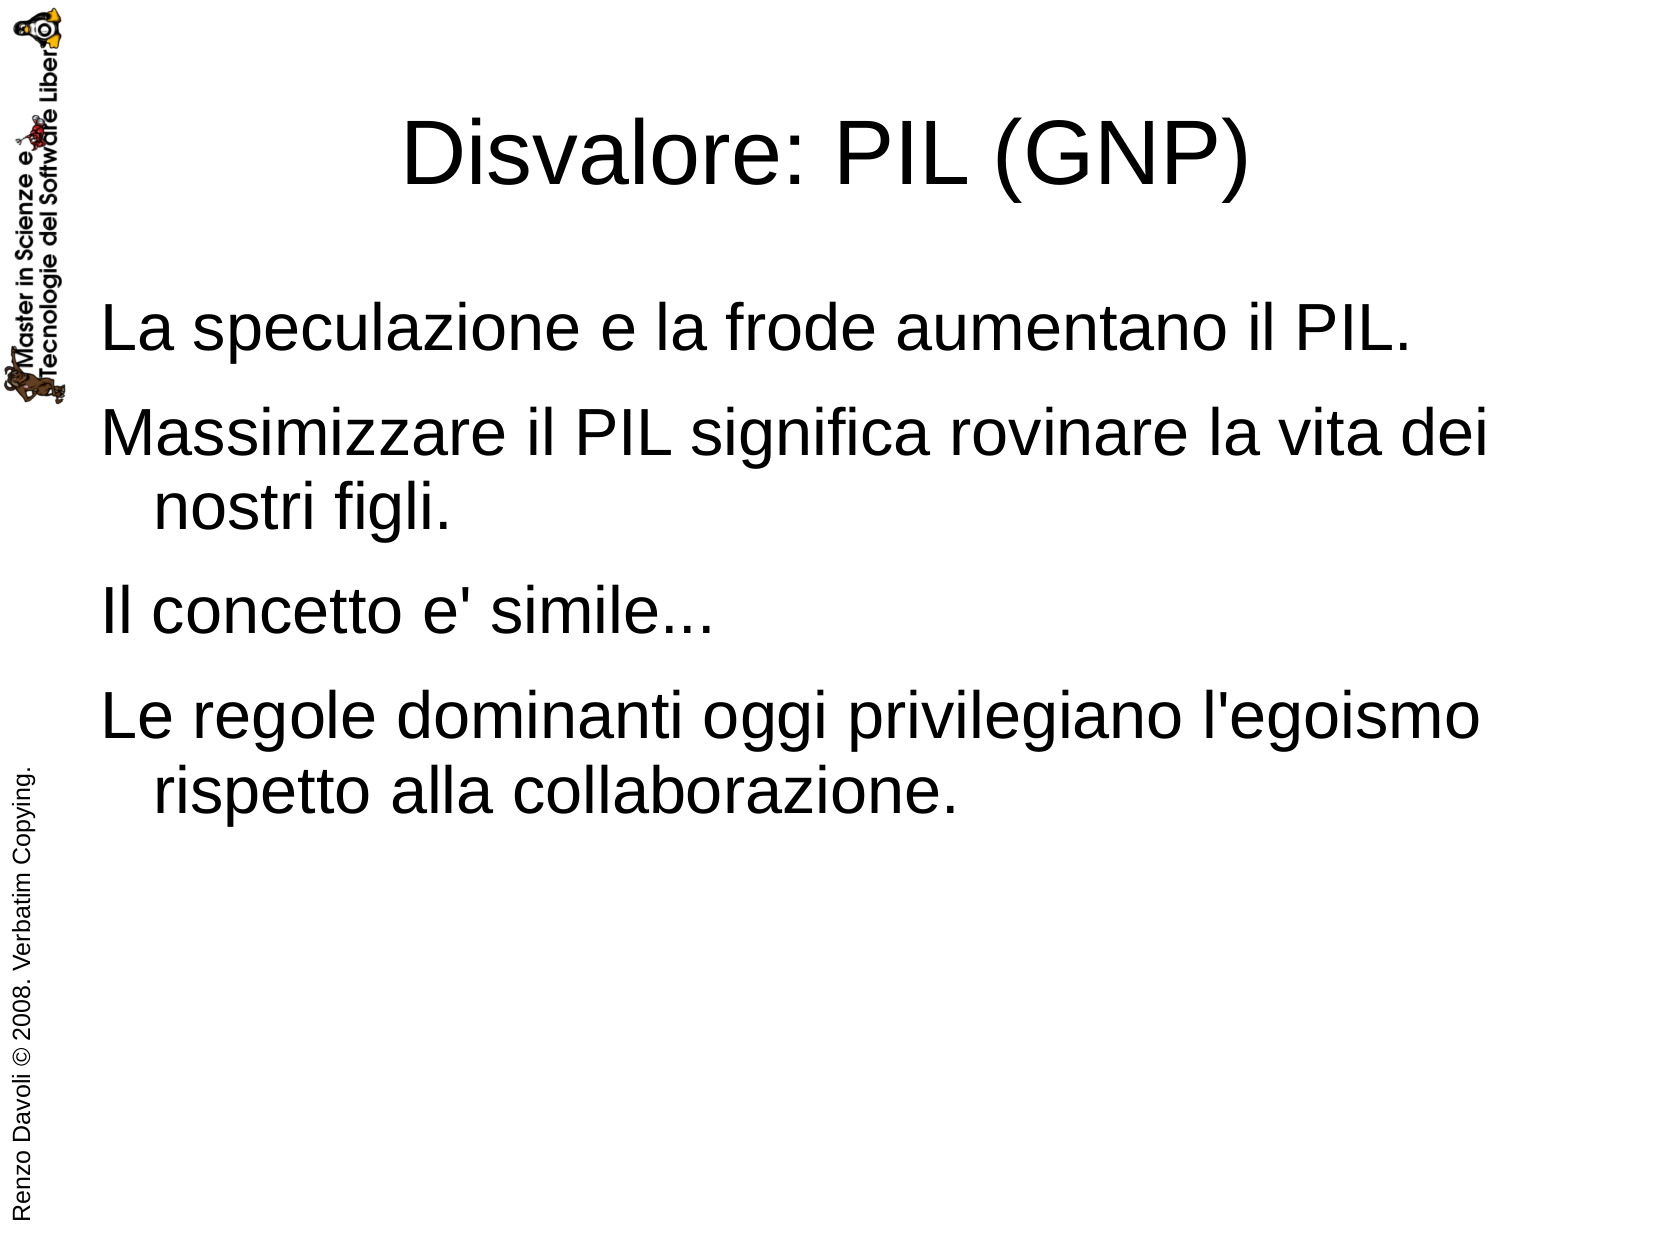

# Disvalore: PIL (GNP)
La speculazione e la frode aumentano il PIL.
Massimizzare il PIL significa rovinare la vita dei nostri figli.
Il concetto e' simile...
Le regole dominanti oggi privilegiano l'egoismo rispetto alla collaborazione.